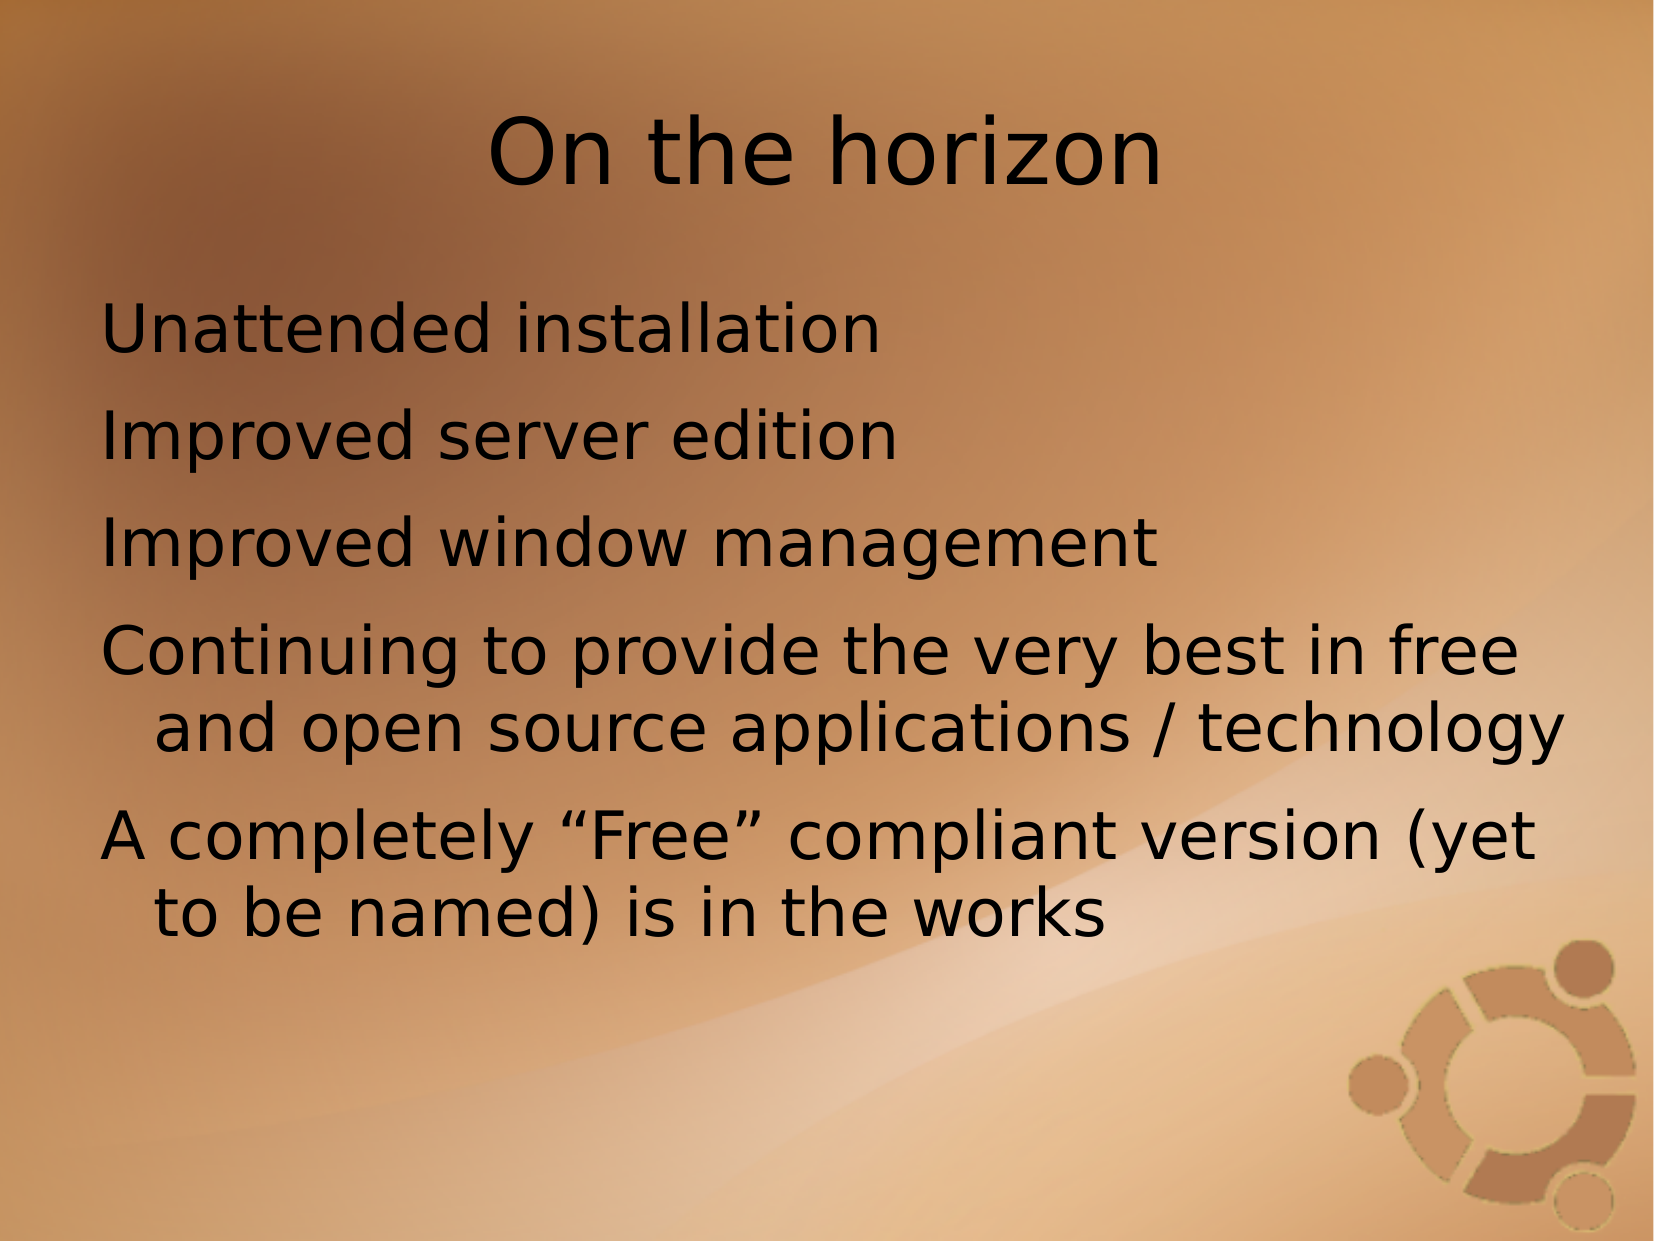

# On the horizon
Unattended installation
Improved server edition
Improved window management
Continuing to provide the very best in free and open source applications / technology
A completely “Free” compliant version (yet to be named) is in the works